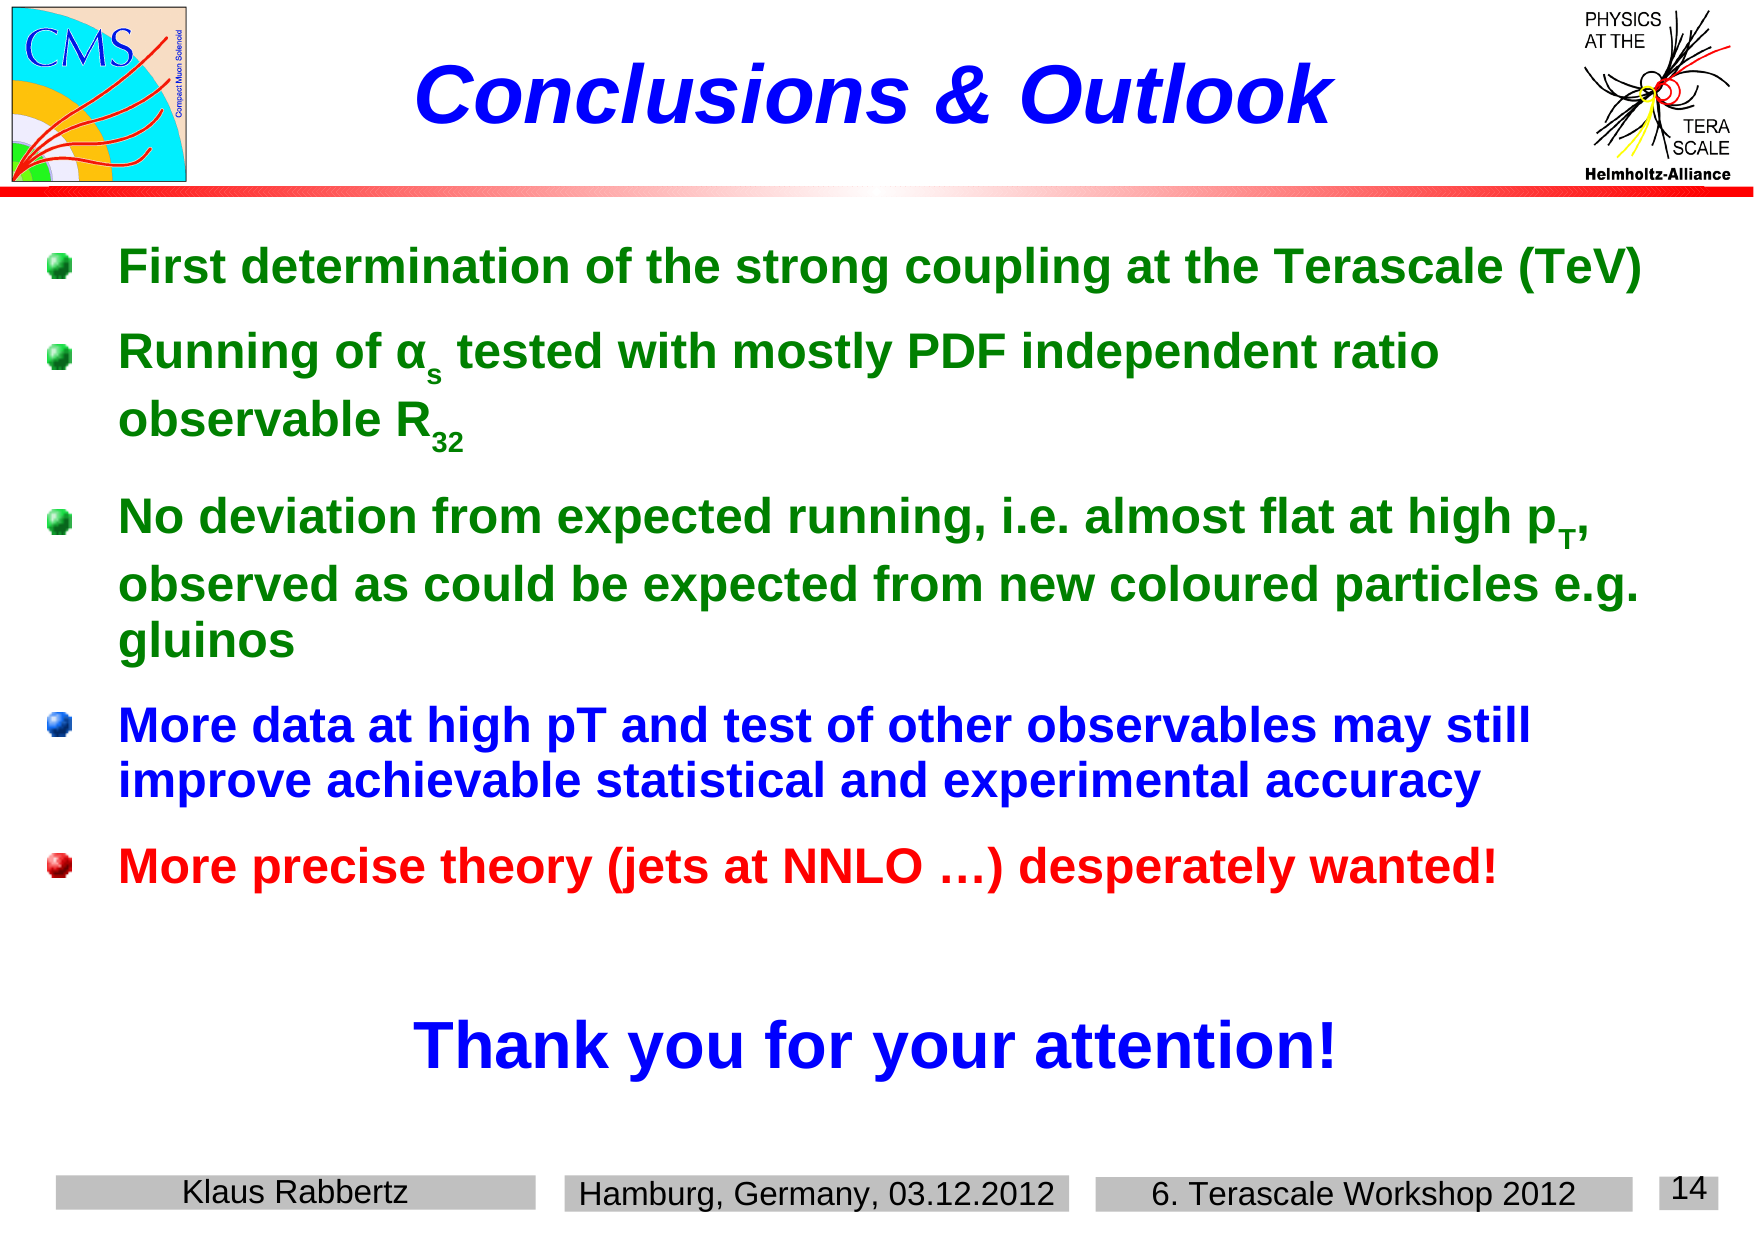

# Conclusions & Outlook
First determination of the strong coupling at the Terascale (TeV)
Running of αs tested with mostly PDF independent ratio observable R32
No deviation from expected running, i.e. almost flat at high pT, observed as could be expected from new coloured particles e.g. gluinos
More data at high pT and test of other observables may still improve achievable statistical and experimental accuracy
More precise theory (jets at NNLO …) desperately wanted!
Thank you for your attention!